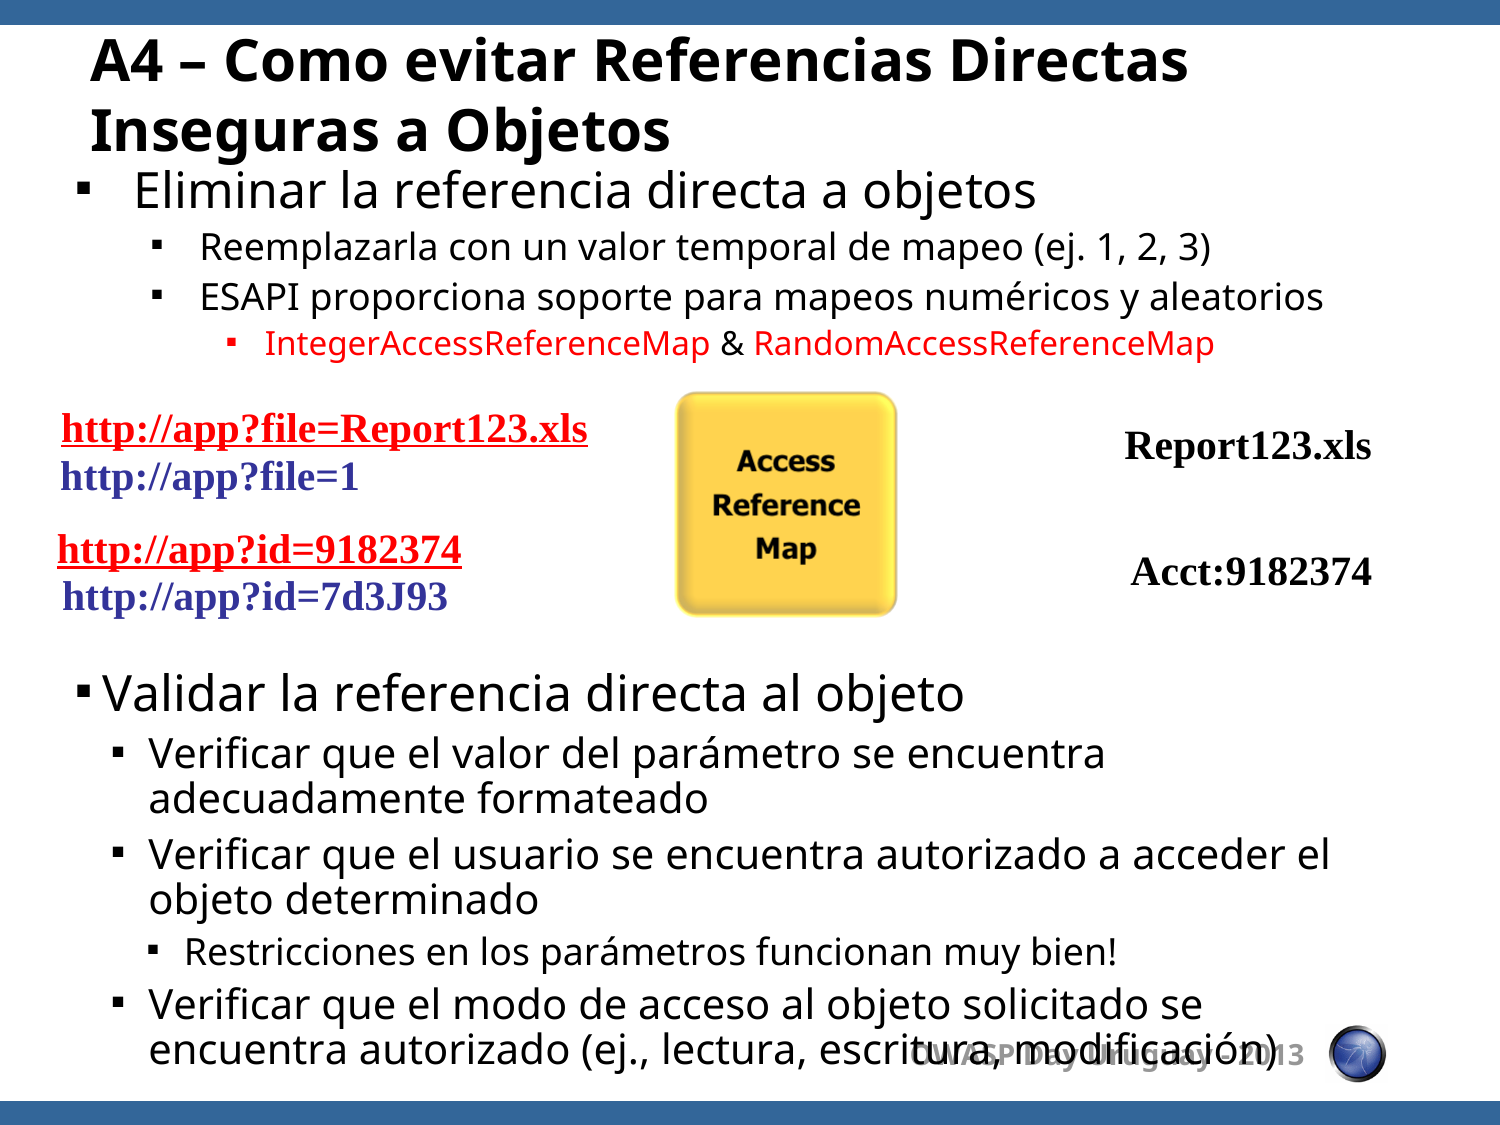

# A4 – Como evitar Referencias Directas Inseguras a Objetos
Eliminar la referencia directa a objetos
Reemplazarla con un valor temporal de mapeo (ej. 1, 2, 3)
ESAPI proporciona soporte para mapeos numéricos y aleatorios
IntegerAccessReferenceMap & RandomAccessReferenceMap
 Validar la referencia directa al objeto
Verificar que el valor del parámetro se encuentra adecuadamente formateado
Verificar que el usuario se encuentra autorizado a acceder el objeto determinado
Restricciones en los parámetros funcionan muy bien!
Verificar que el modo de acceso al objeto solicitado se encuentra autorizado (ej., lectura, escritura, modificación)
http://app?file=Report123.xls
Report123.xls
http://app?file=1
http://app?id=9182374
Acct:9182374
http://app?id=7d3J93